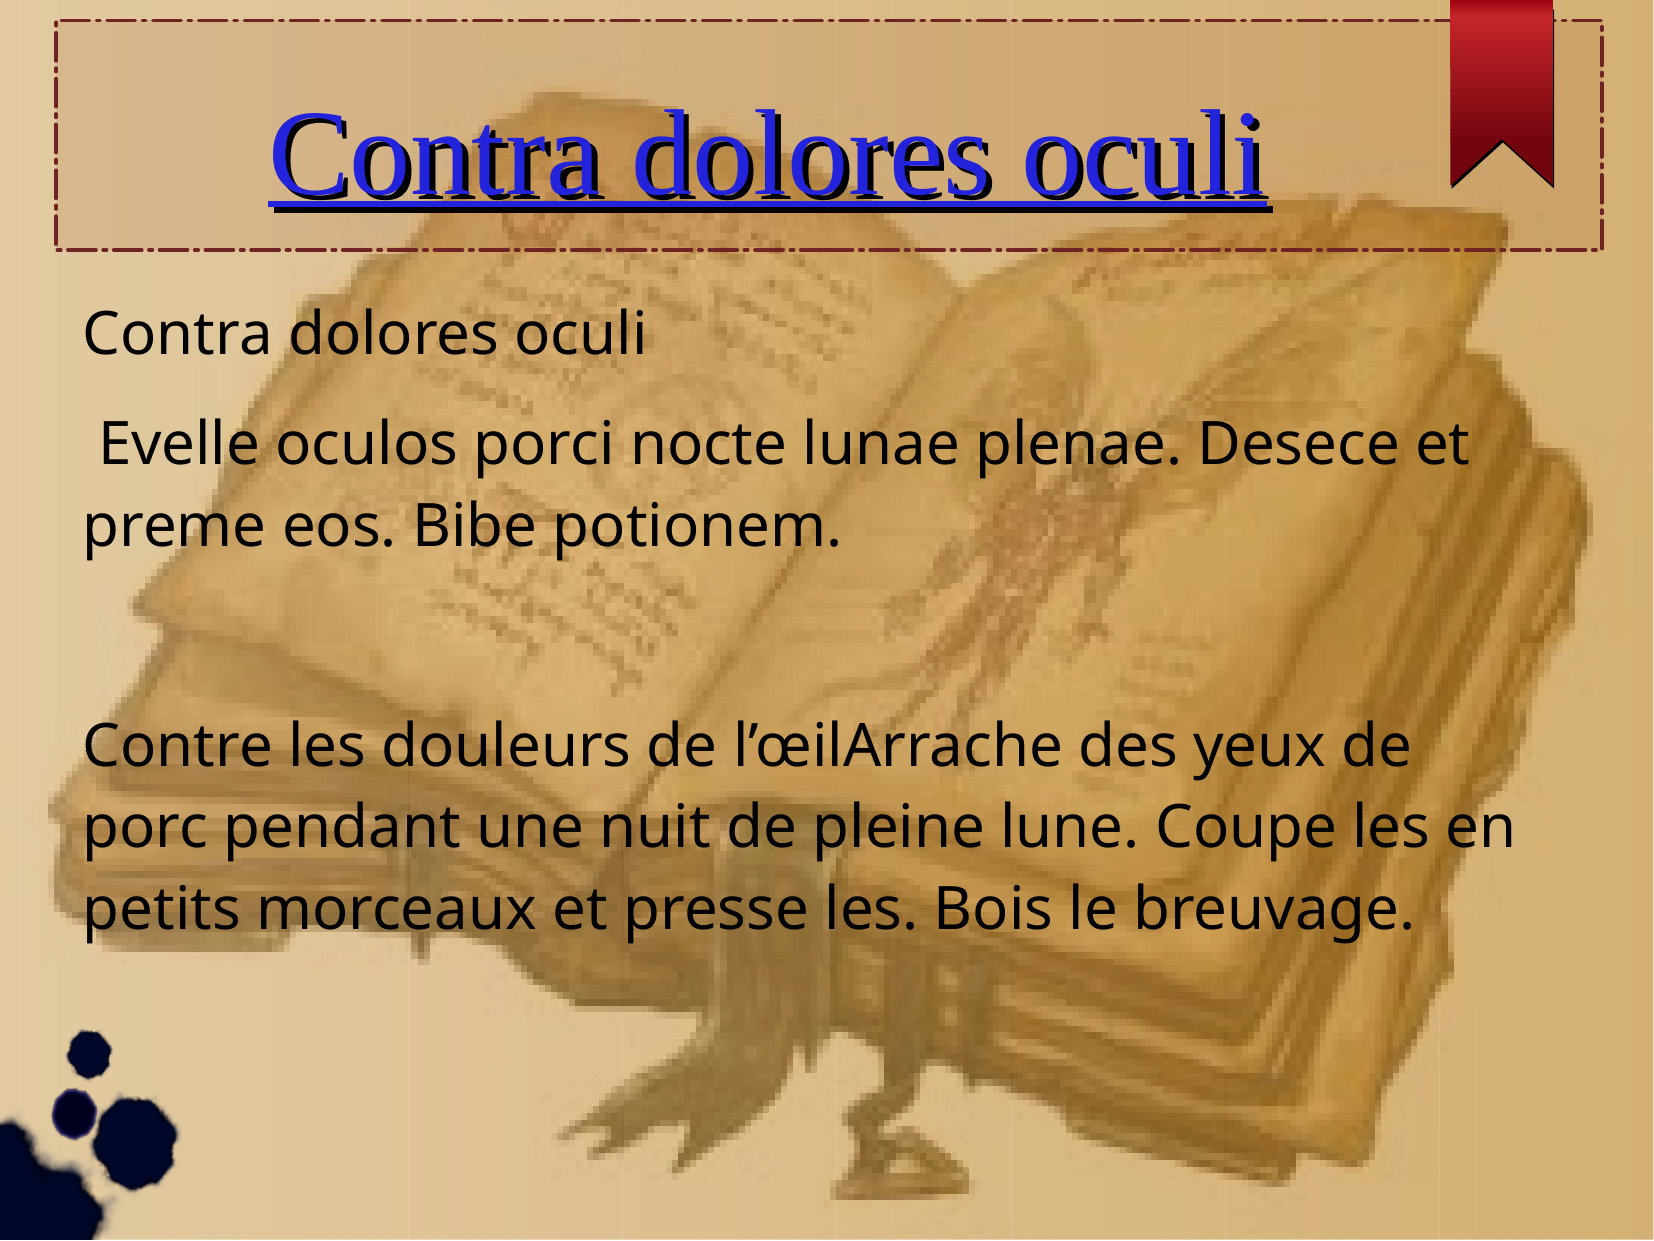

# Contra dolores oculi
Contra dolores oculi
 Evelle oculos porci nocte lunae plenae. Desece et preme eos. Bibe potionem.
Contre les douleurs de l’œilArrache des yeux de porc pendant une nuit de pleine lune. Coupe les en petits morceaux et presse les. Bois le breuvage.